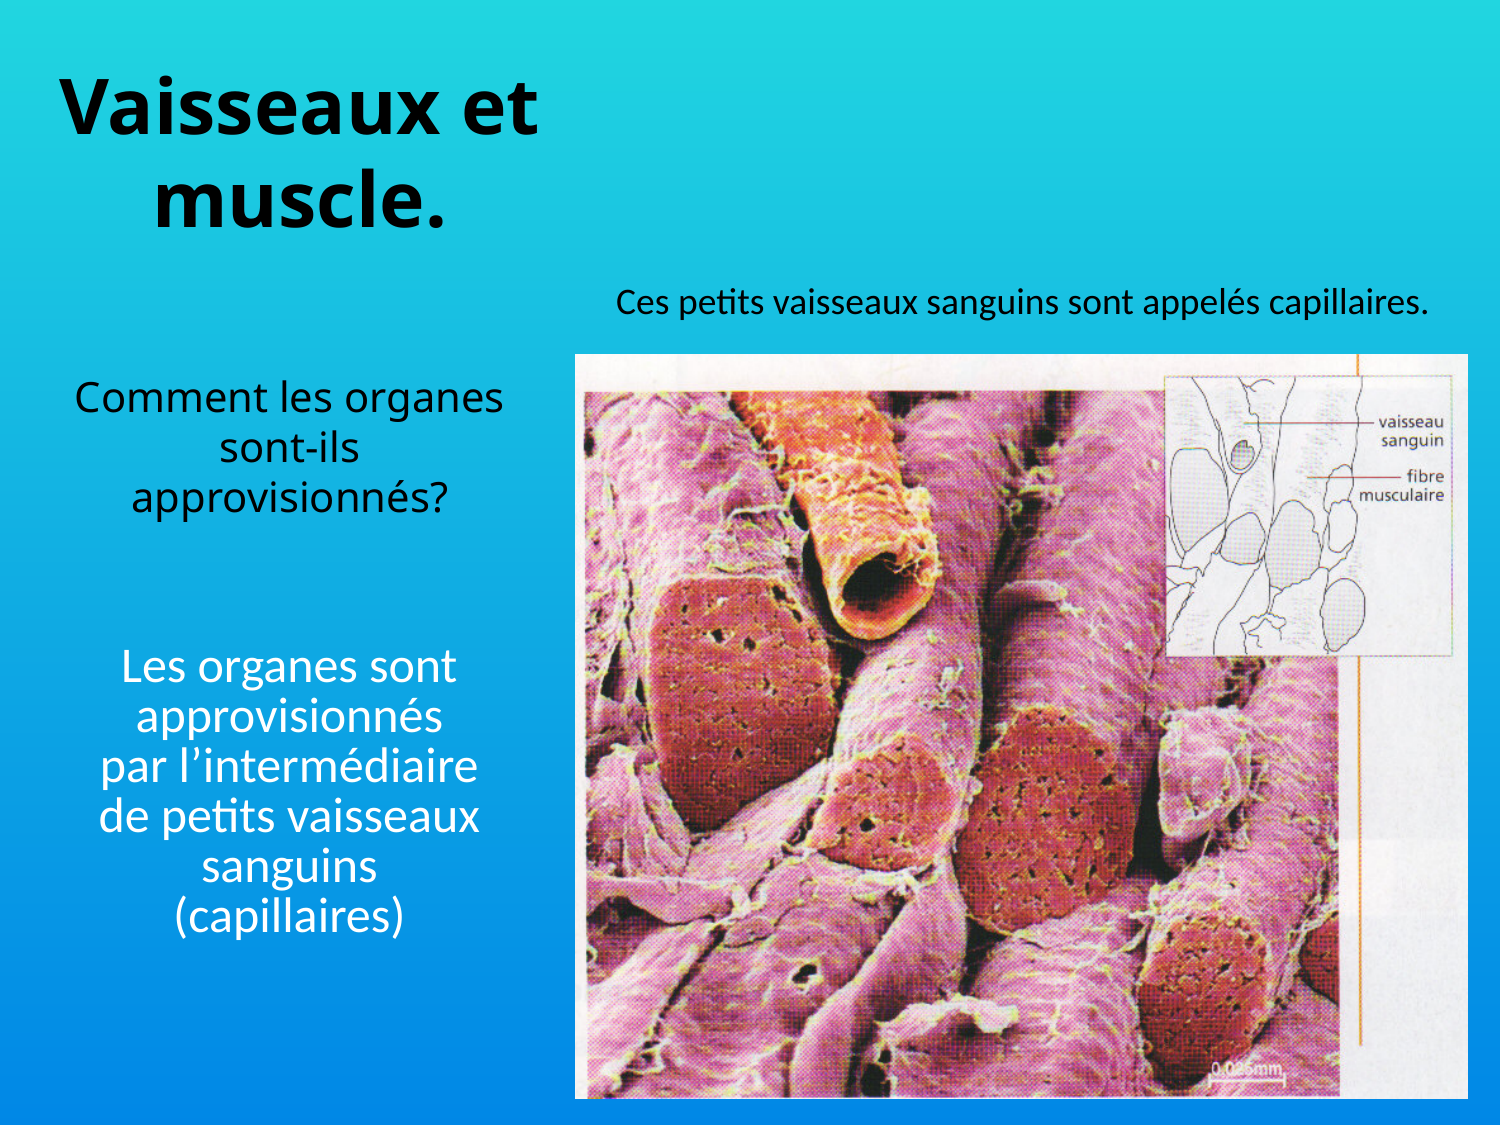

# Vaisseaux et muscle.
Ces petits vaisseaux sanguins sont appelés capillaires.
Comment les organes sont-ils approvisionnés?
Les organes sont approvisionnés par l’intermédiaire de petits vaisseaux sanguins (capillaires)